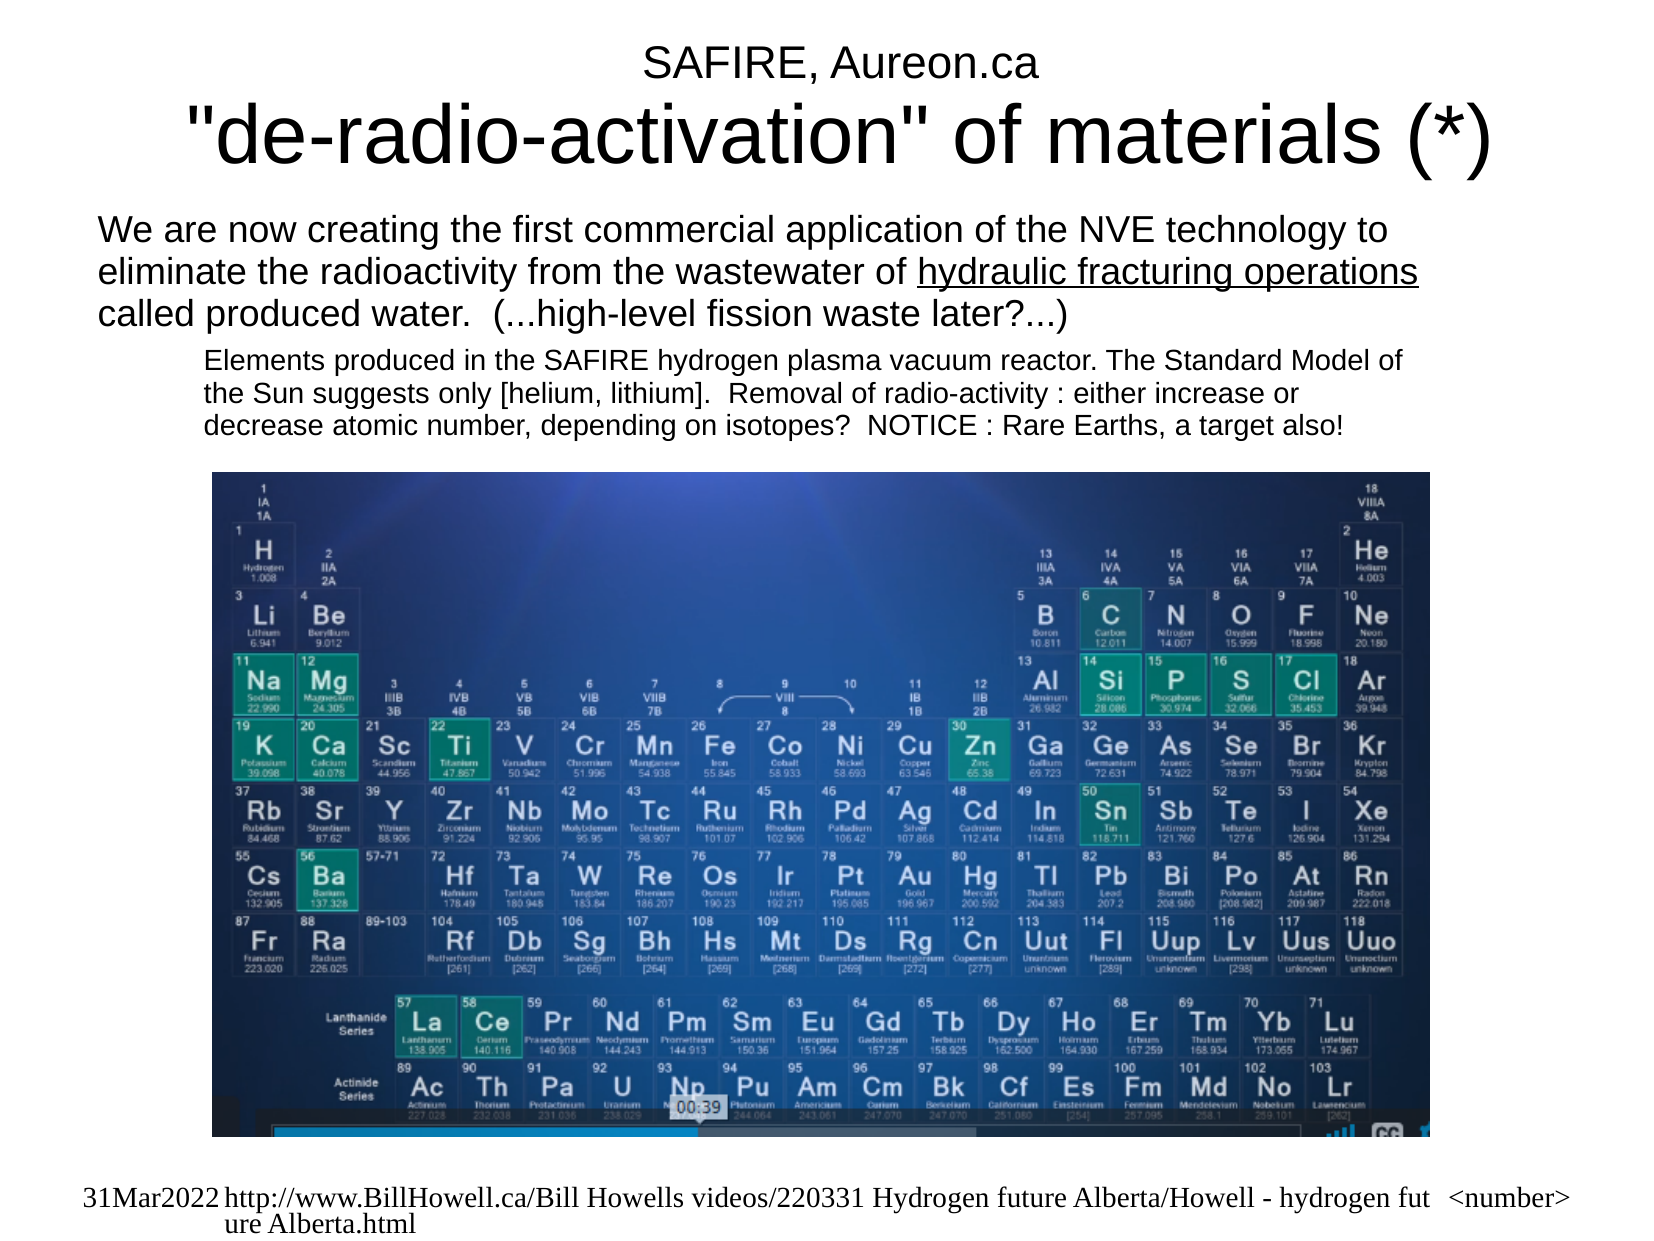

# SAFIRE, Aureon.ca "de-radio-activation" of materials (*)
We are now creating the first commercial application of the NVE technology to eliminate the radioactivity from the wastewater of hydraulic fracturing operations called produced water. (...high-level fission waste later?...)
Elements produced in the SAFIRE hydrogen plasma vacuum reactor. The Standard Model of the Sun suggests only [helium, lithium]. Removal of radio-activity : either increase or decrease atomic number, depending on isotopes? NOTICE : Rare Earths, a target also!
31Mar2022
http://www.BillHowell.ca/Bill Howells videos/220331 Hydrogen future Alberta/Howell - hydrogen future Alberta.html
19